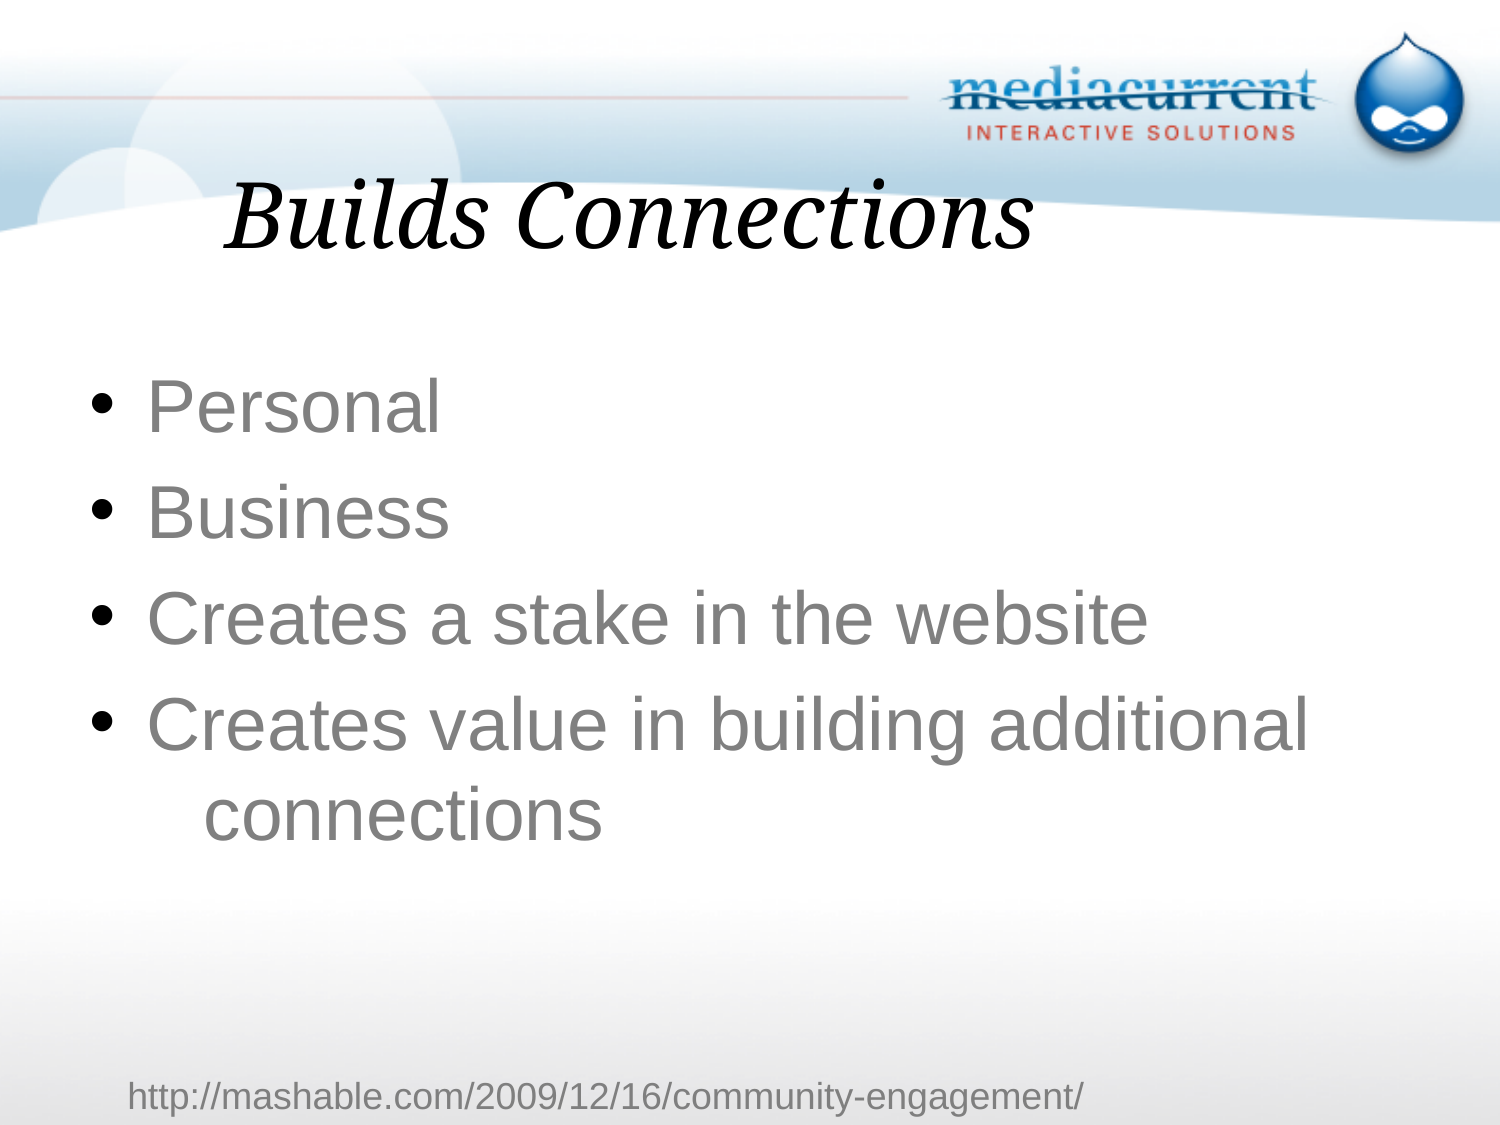

Builds Connections
Personal
Business
Creates a stake in the website
Creates value in building additional connections
http://mashable.com/2009/12/16/community-engagement/